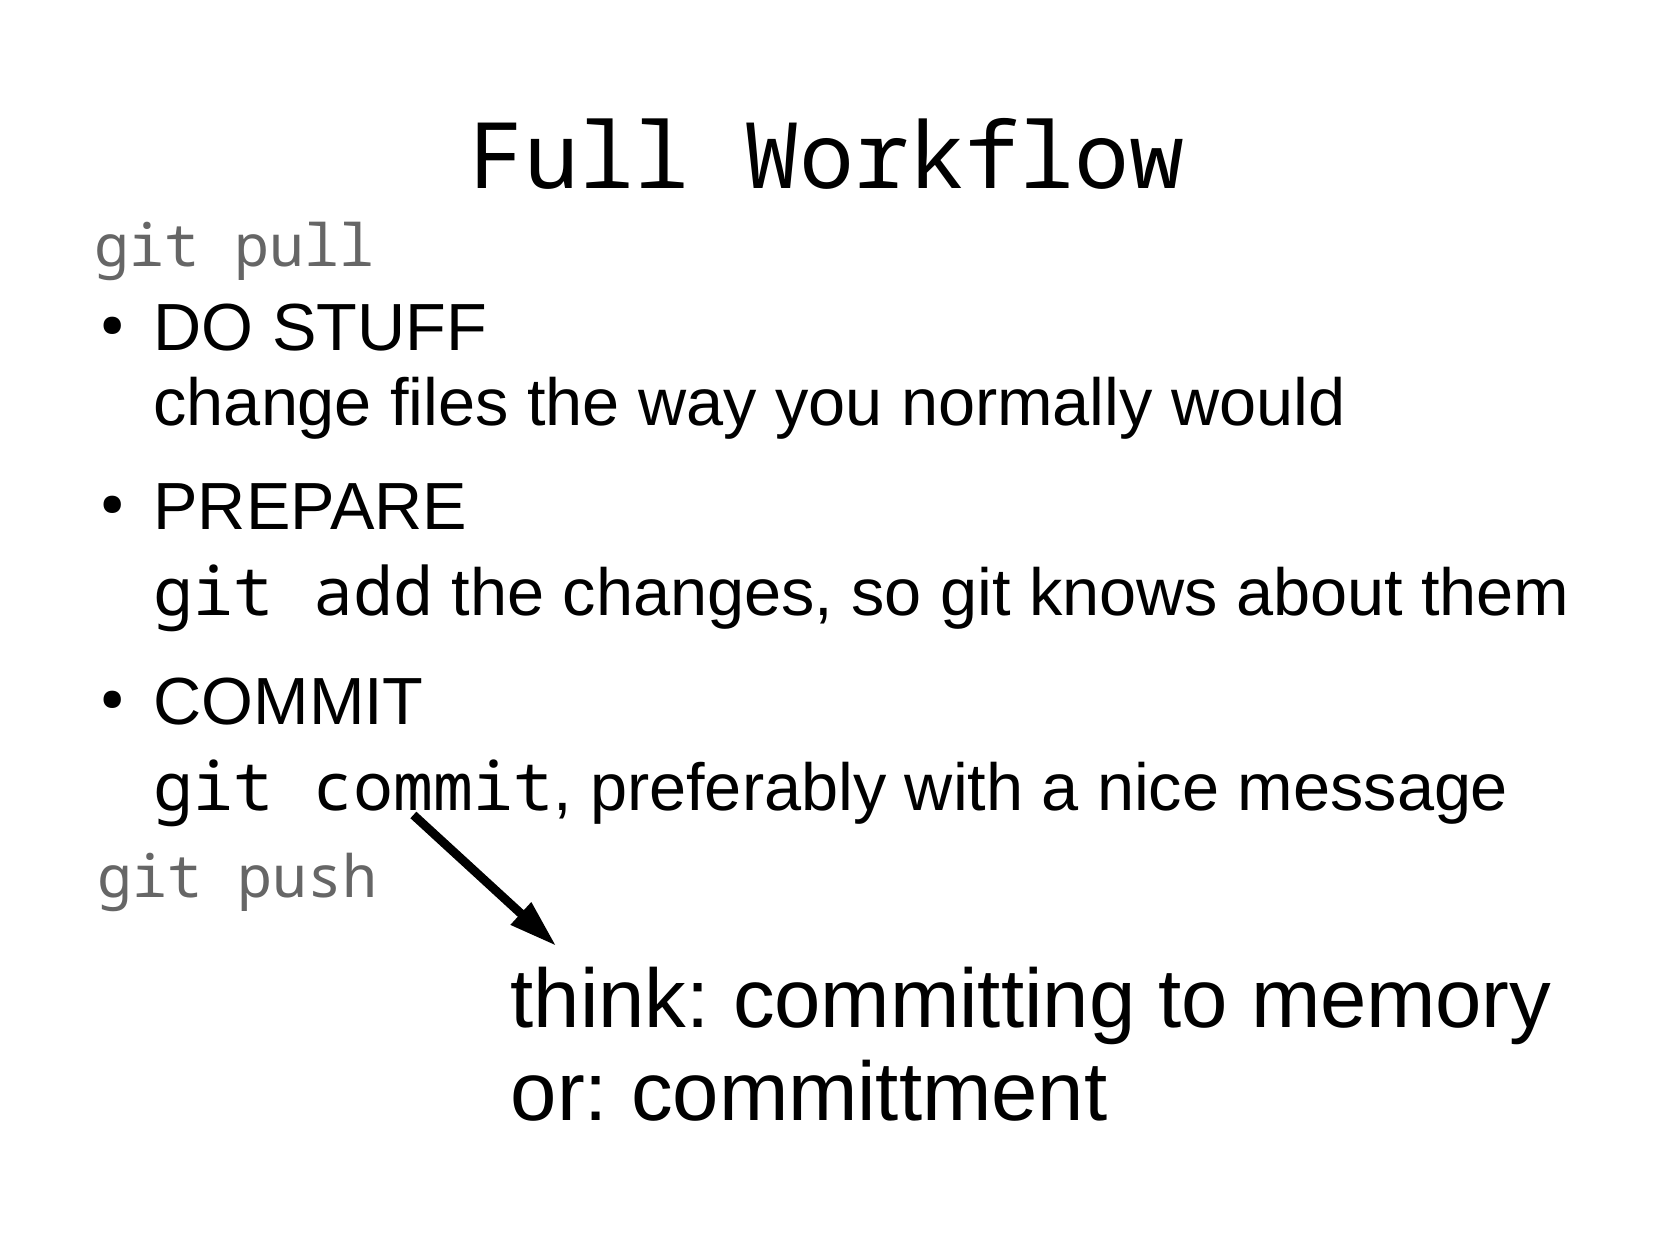

# Full Workflow
git pull
git push
DO STUFF
change files the way you normally would
PREPARE
git add the changes, so git knows about them
COMMIT
git commit, preferably with a nice message
think: committing to memory
or: committment